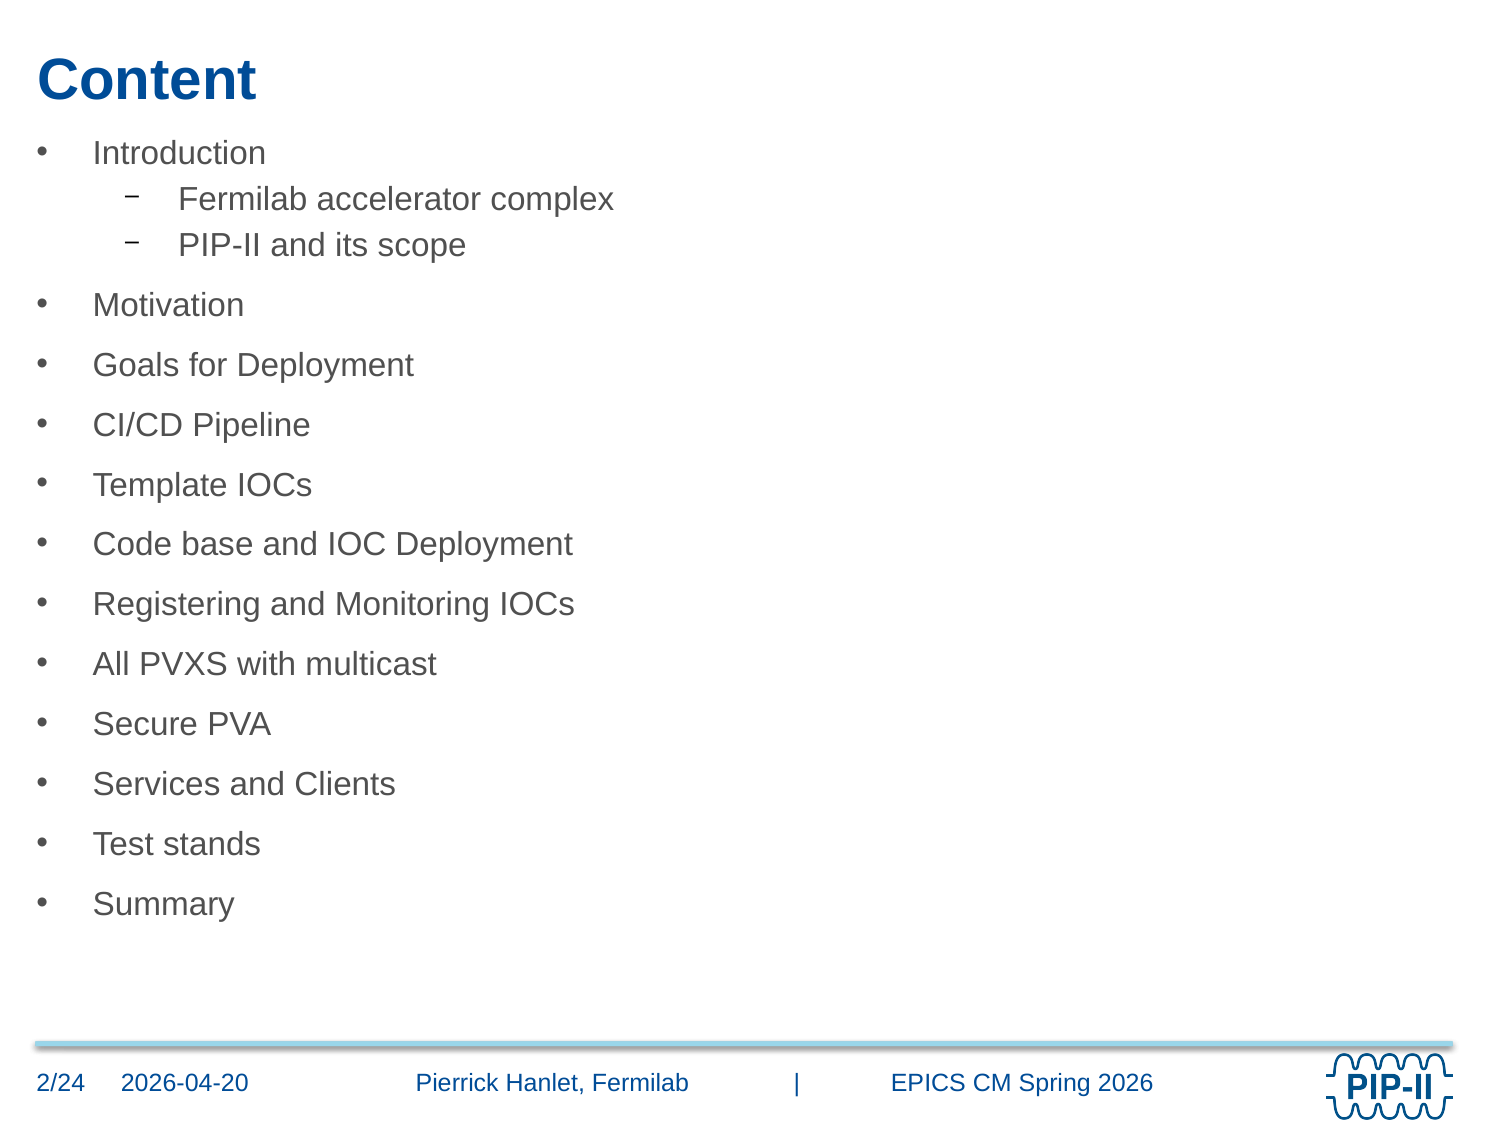

Content
# Introduction
Fermilab accelerator complex
PIP-II and its scope
Motivation
Goals for Deployment
CI/CD Pipeline
Template IOCs
Code base and IOC Deployment
Registering and Monitoring IOCs
All PVXS with multicast
Secure PVA
Services and Clients
Test stands
Summary
2026-04-20
Pierrick Hanlet, Fermilab | EPICS CM Spring 2026